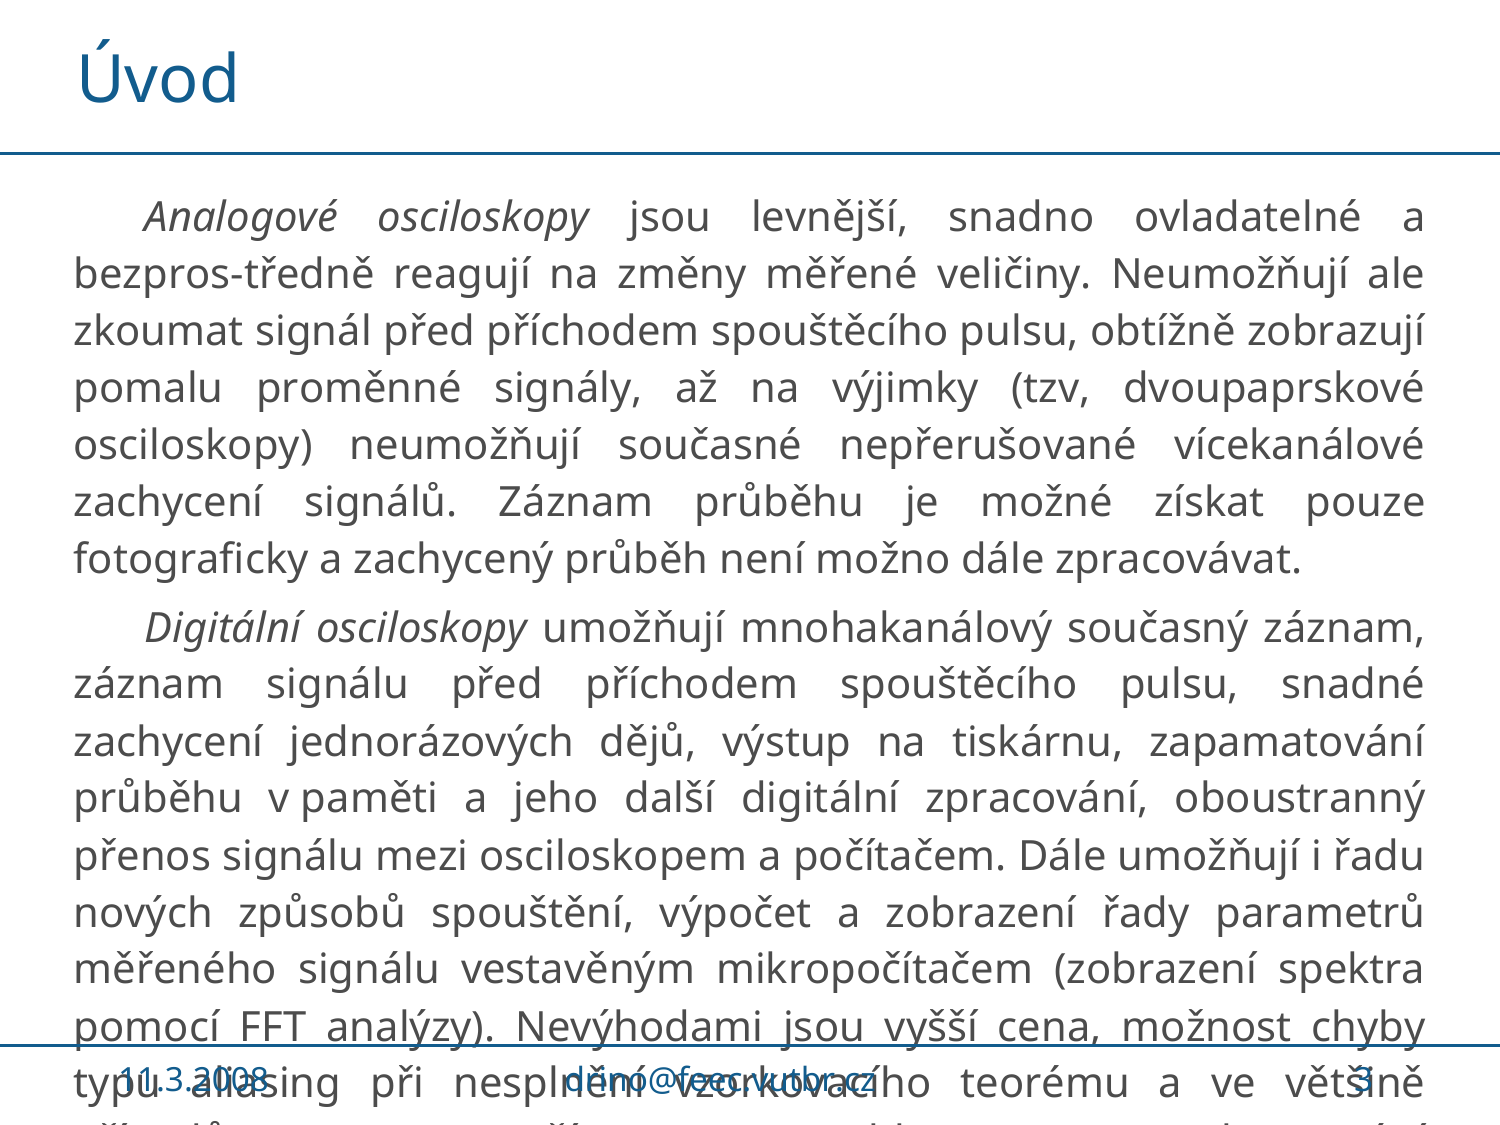

# Úvod
Analogové osciloskopy jsou levnější, snadno ovladatelné a bezpros-tředně reagují na změny měřené veličiny. Neumožňují ale zkoumat signál před příchodem spouštěcího pulsu, obtížně zobrazují pomalu proměnné signály, až na výjimky (tzv, dvoupaprskové osciloskopy) neumožňují současné nepřerušované vícekanálové zachycení signálů. Záznam průběhu je možné získat pouze fotograficky a zachycený průběh není možno dále zpracovávat.
Digitální osciloskopy umožňují mnohakanálový současný záznam, záznam signálu před příchodem spouštěcího pulsu, snadné zachycení jednorázových dějů, výstup na tiskárnu, zapamatování průběhu v paměti a jeho další digitální zpracování, oboustranný přenos signálu mezi osciloskopem a počítačem. Dále umožňují i řadu nových způsobů spouštění, výpočet a zobrazení řady parametrů měřeného signálu vestavěným mikropočítačem (zobrazení spektra pomocí FFT analýzy). Nevýhodami jsou vyšší cena, možnost chyby typu aliasing při nesplnění vzorkovacího teorému a ve většině případů menší rychlost obnovování
11.3.2008
drino@feec.vutbr.cz